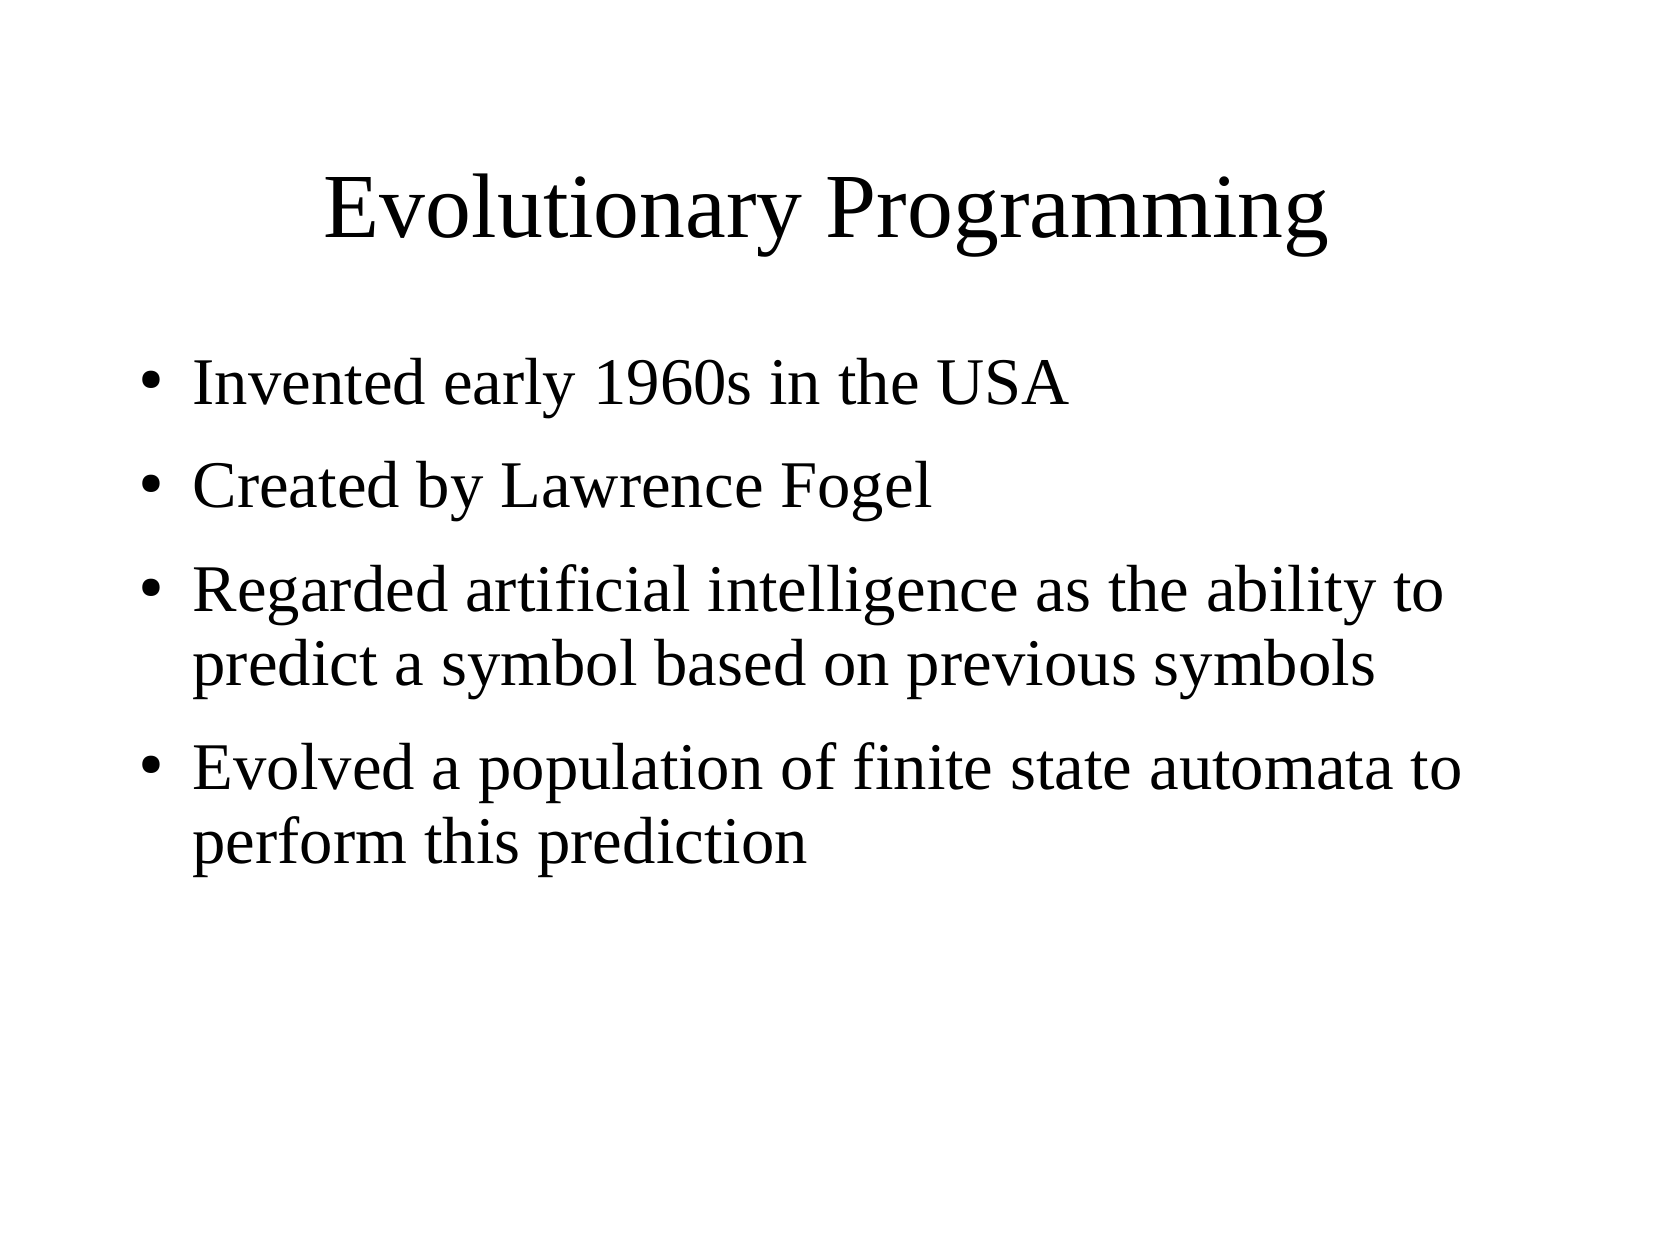

# Evolutionary Programming
Invented early 1960s in the USA
Created by Lawrence Fogel
Regarded artificial intelligence as the ability to predict a symbol based on previous symbols
Evolved a population of finite state automata to perform this prediction